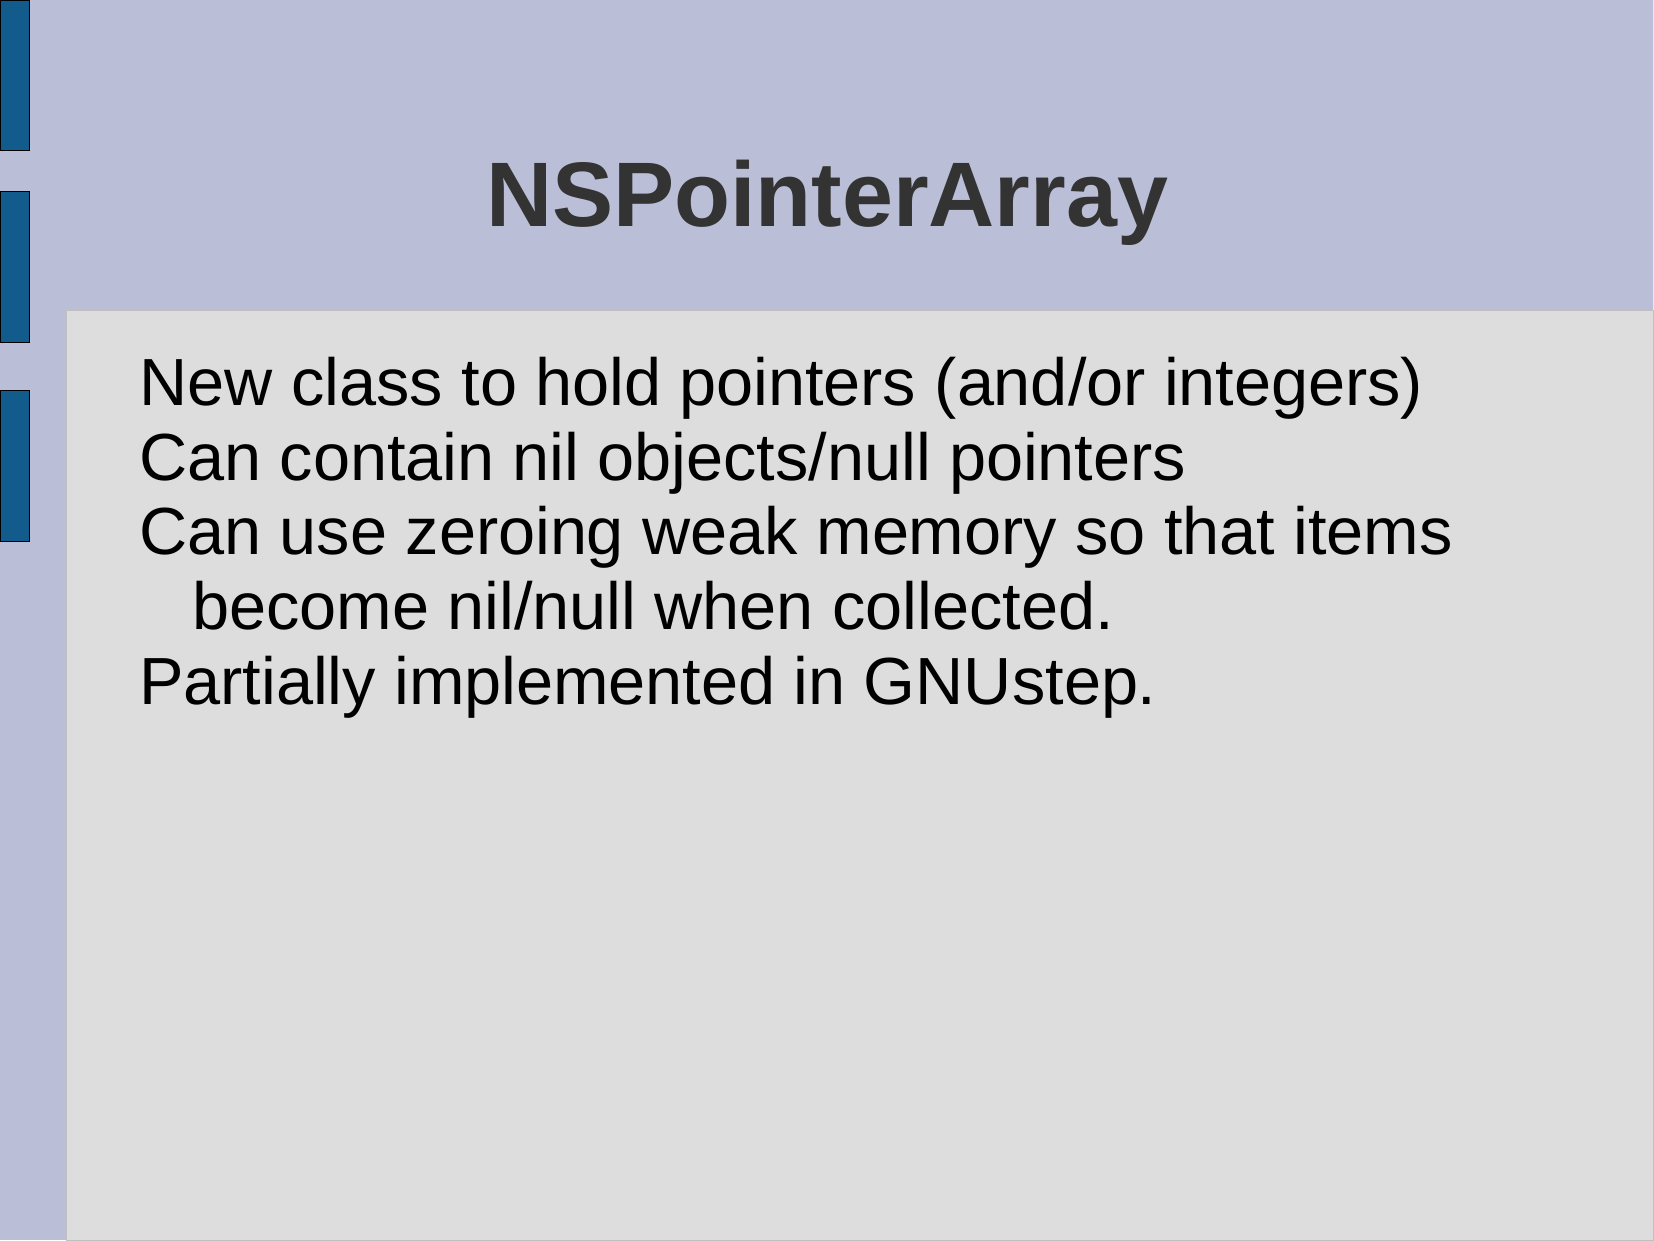

# NSPointerArray
New class to hold pointers (and/or integers)
Can contain nil objects/null pointers
Can use zeroing weak memory so that items become nil/null when collected.
Partially implemented in GNUstep.